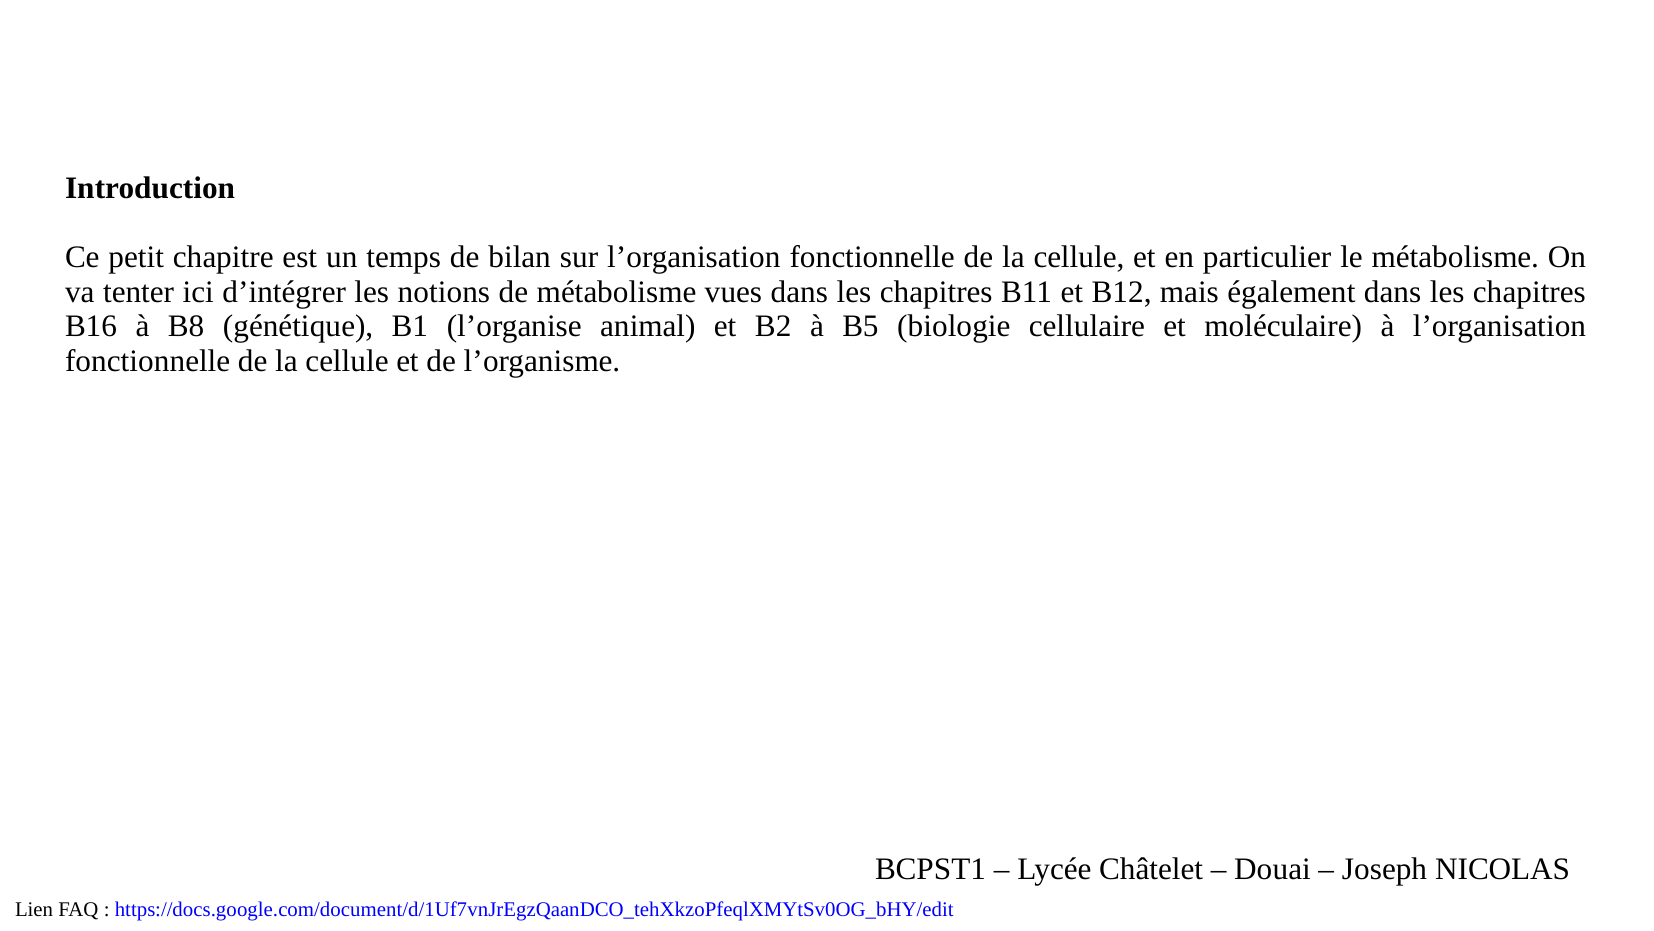

Introduction
Ce petit chapitre est un temps de bilan sur l’organisation fonctionnelle de la cellule, et en particulier le métabolisme. On va tenter ici d’intégrer les notions de métabolisme vues dans les chapitres B11 et B12, mais également dans les chapitres B16 à B8 (génétique), B1 (l’organise animal) et B2 à B5 (biologie cellulaire et moléculaire) à l’organisation fonctionnelle de la cellule et de l’organisme.
BCPST1 – Lycée Châtelet – Douai – Joseph NICOLAS
Lien FAQ : https://docs.google.com/document/d/1Uf7vnJrEgzQaanDCO_tehXkzoPfeqlXMYtSv0OG_bHY/edit